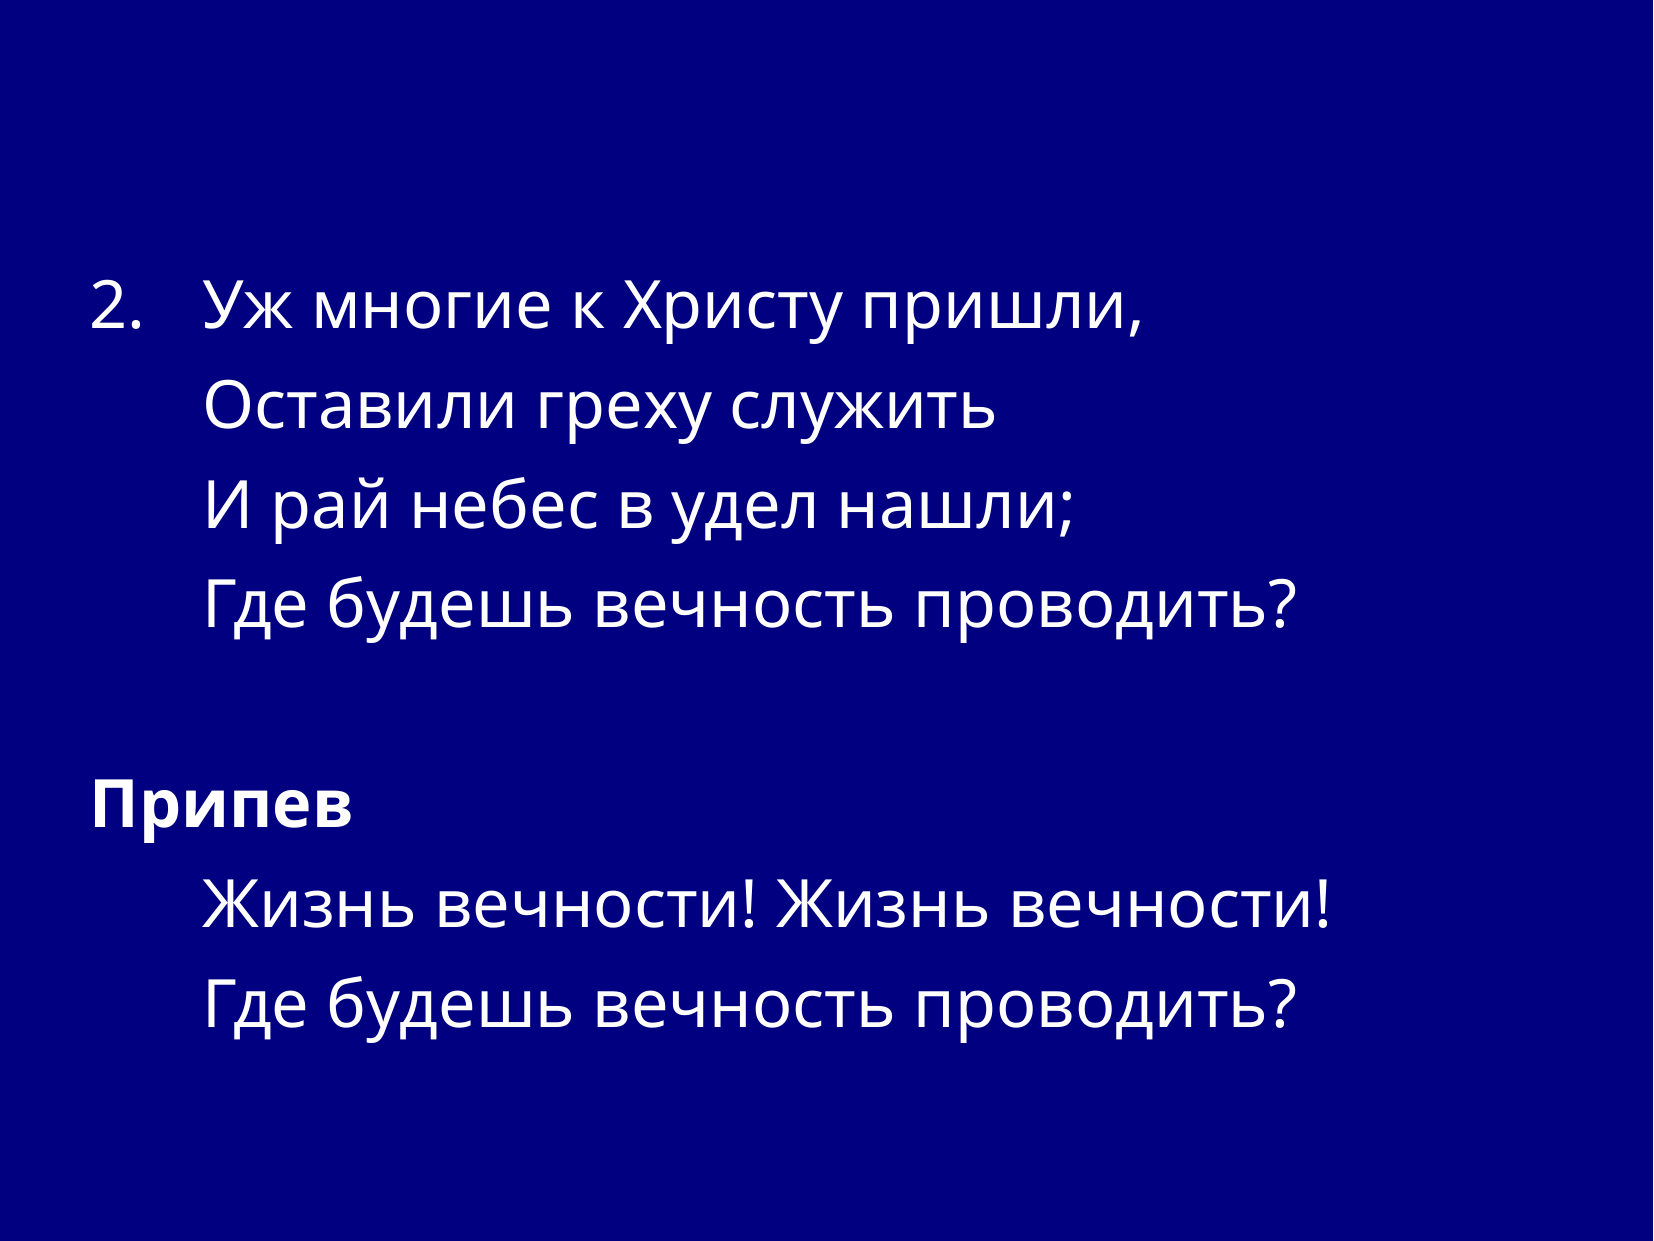

2.	Уж многие к Христу пришли,
	Оставили греху служить
	И рай небес в удел нашли;
	Где будешь вечность проводить?
Припев
	Жизнь вечности! Жизнь вечности!
	Где будешь вечность проводить?